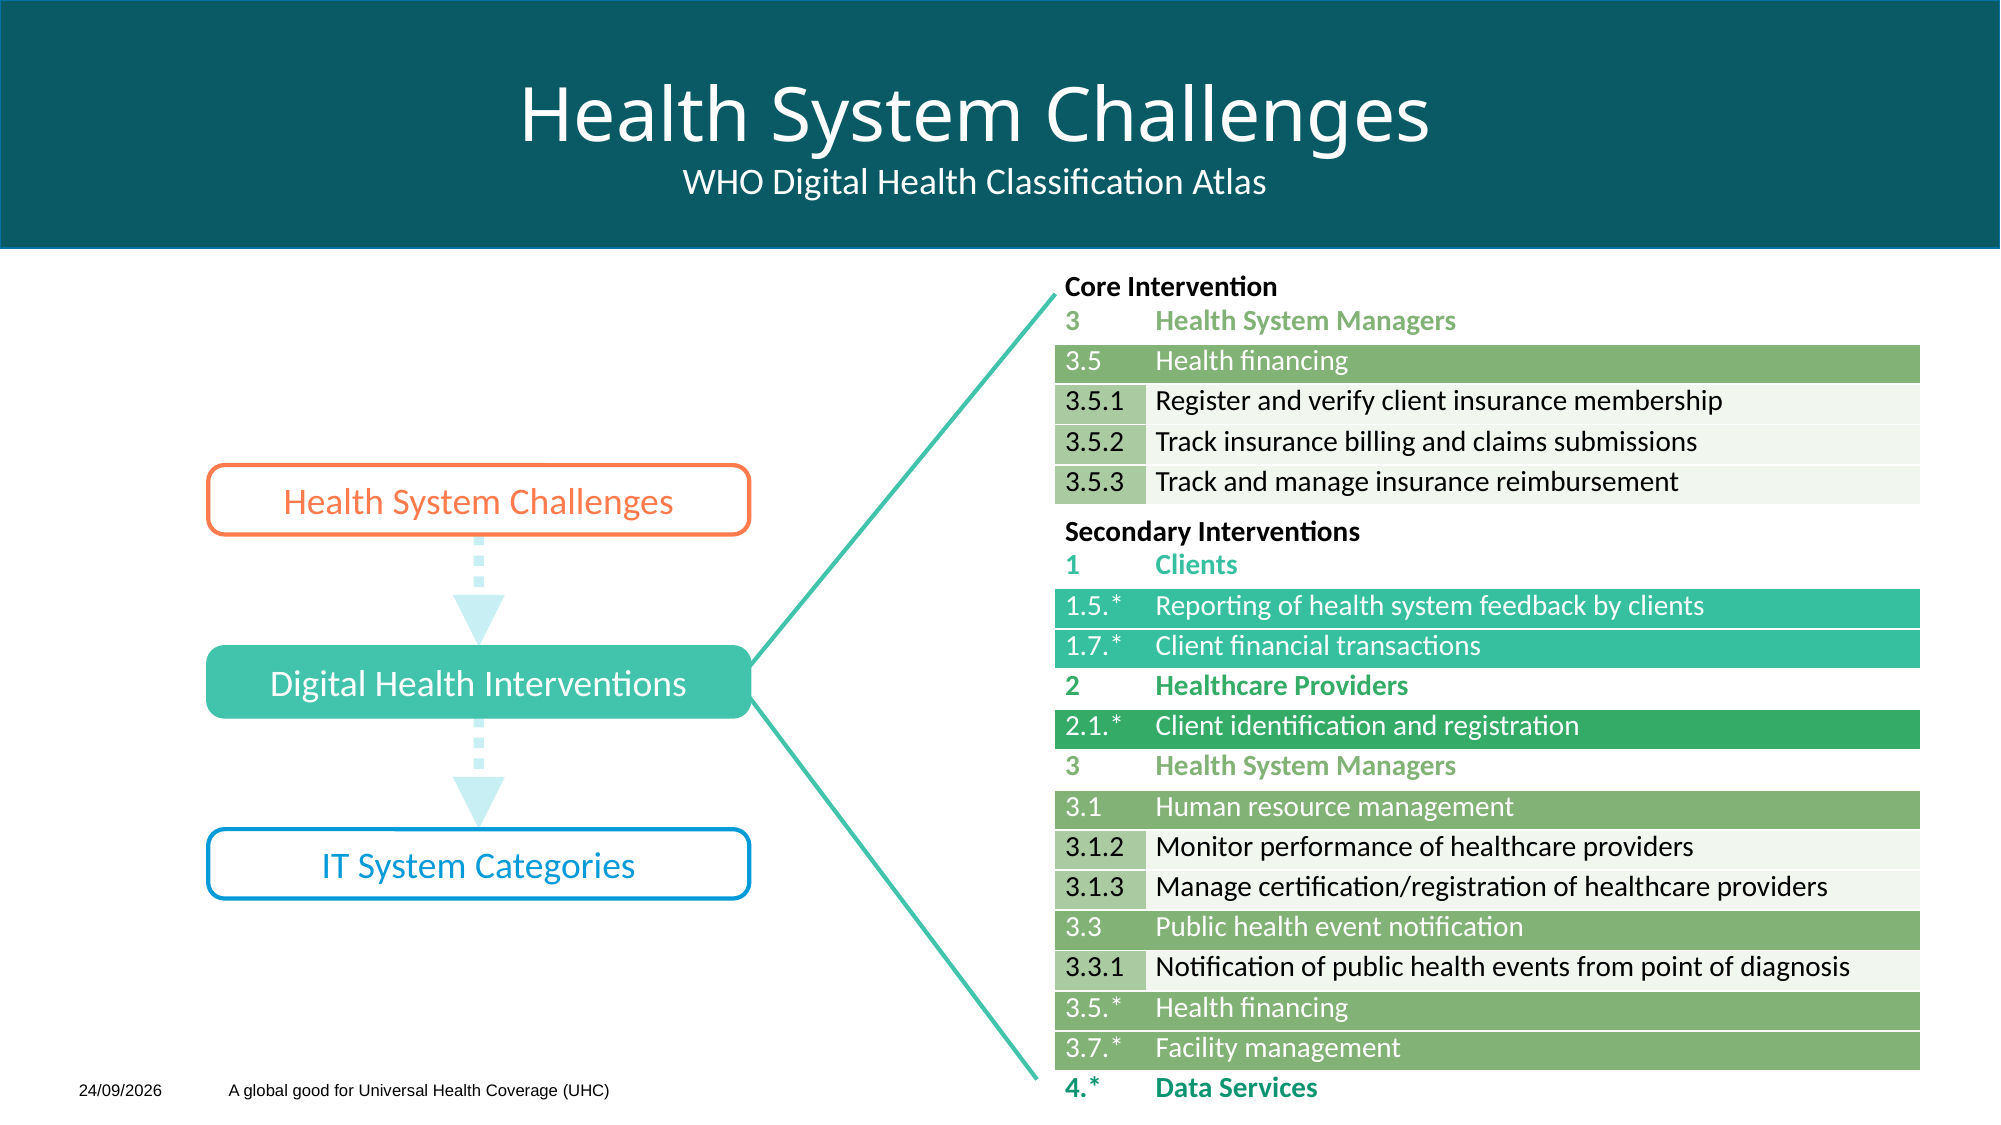

Health System Challenges
WHO Digital Health Classification Atlas
| Core Intervention | |
| --- | --- |
| 3 | Health System Managers |
| 3.5 | Health financing |
| 3.5.1 | Register and verify client insurance membership |
| 3.5.2 | Track insurance billing and claims submissions |
| 3.5.3 | Track and manage insurance reimbursement |
| Secondary Interventions | |
| 1 | Clients |
| 1.5.\* | Reporting of health system feedback by clients |
| 1.7.\* | Client financial transactions |
| 2 | Healthcare Providers |
| 2.1.\* | Client identification and registration |
| 3 | Health System Managers |
| 3.1 | Human resource management |
| 3.1.2 | Monitor performance of healthcare providers |
| 3.1.3 | Manage certification/registration of healthcare providers |
| 3.3 | Public health event notification |
| 3.3.1 | Notification of public health events from point of diagnosis |
| 3.5.\* | Health financing |
| 3.7.\* | Facility management |
| 4.\* | Data Services |
Health System Challenges
Digital Health Interventions
IT System Categories
A global good for Universal Health Coverage (UHC)